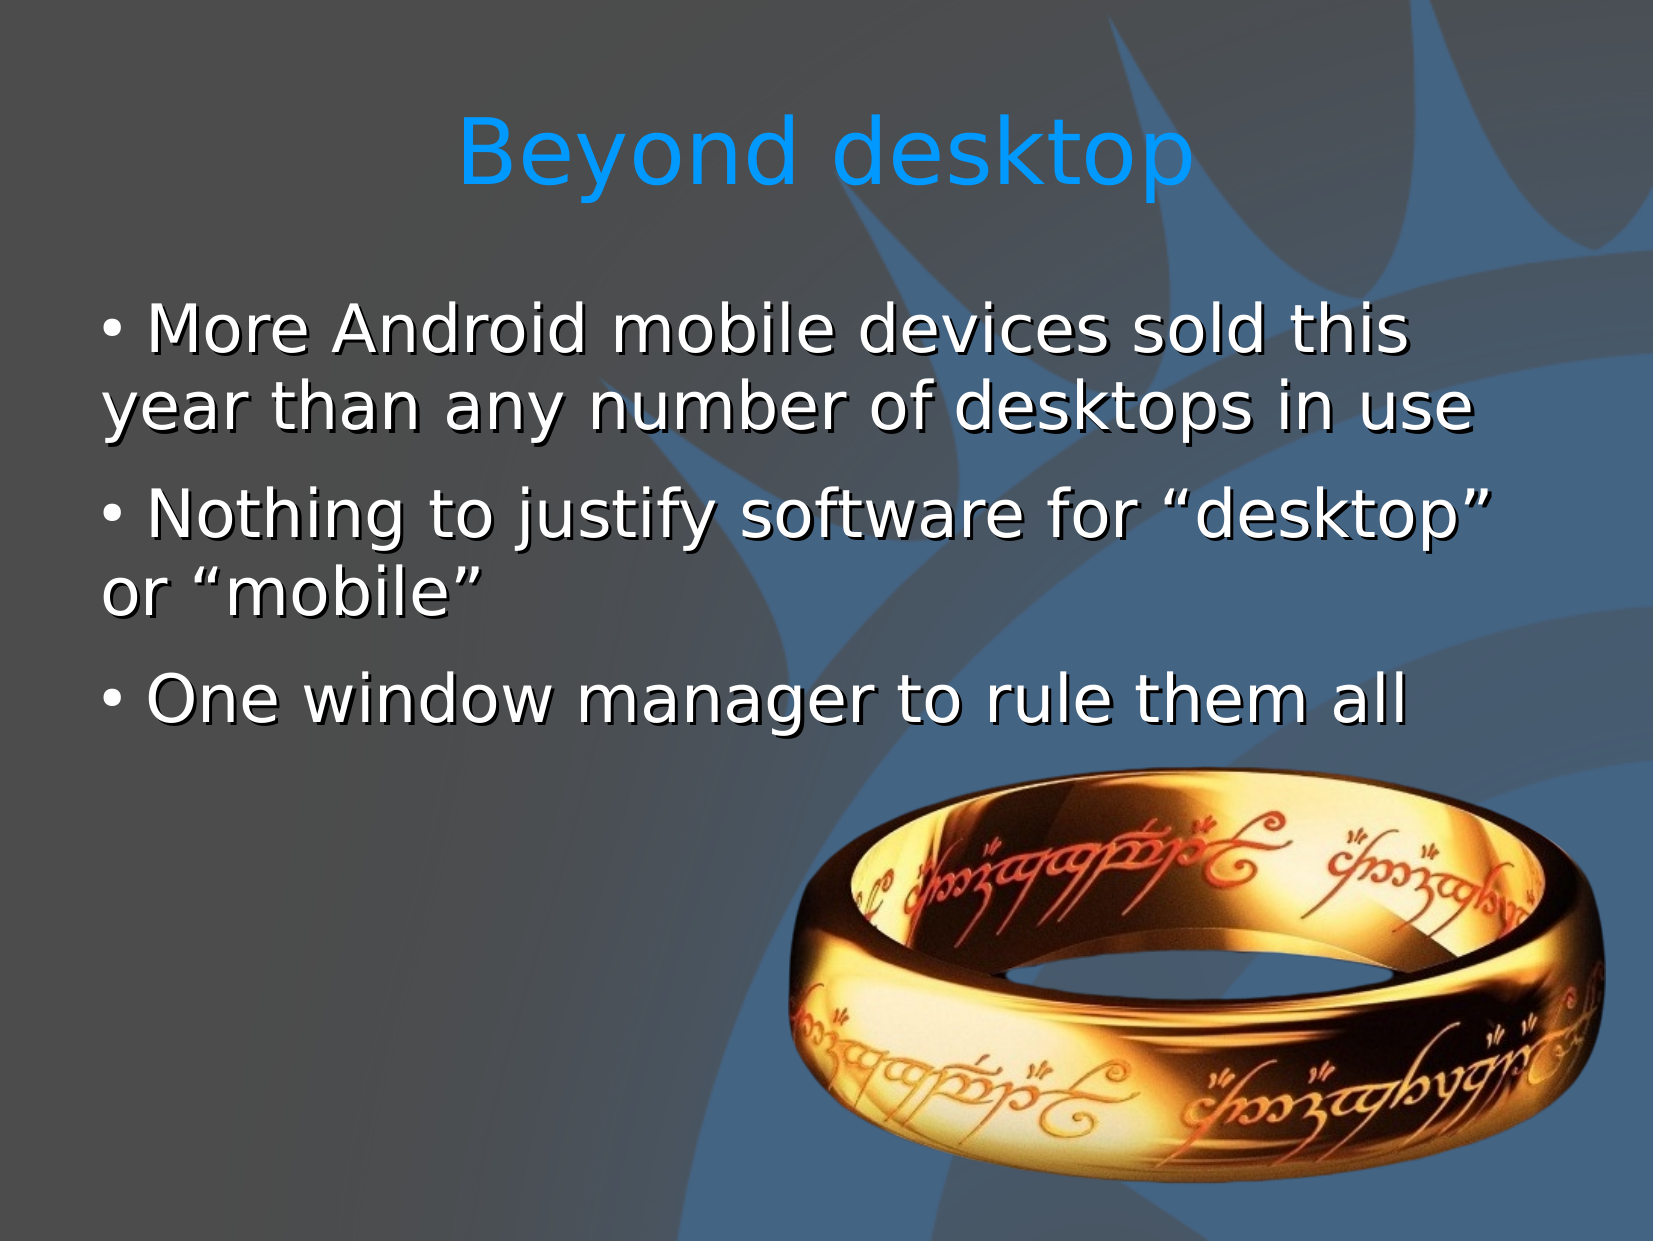

# Beyond desktop
 More Android mobile devices sold this year than any number of desktops in use
 Nothing to justify software for “desktop” or “mobile”
 One window manager to rule them all